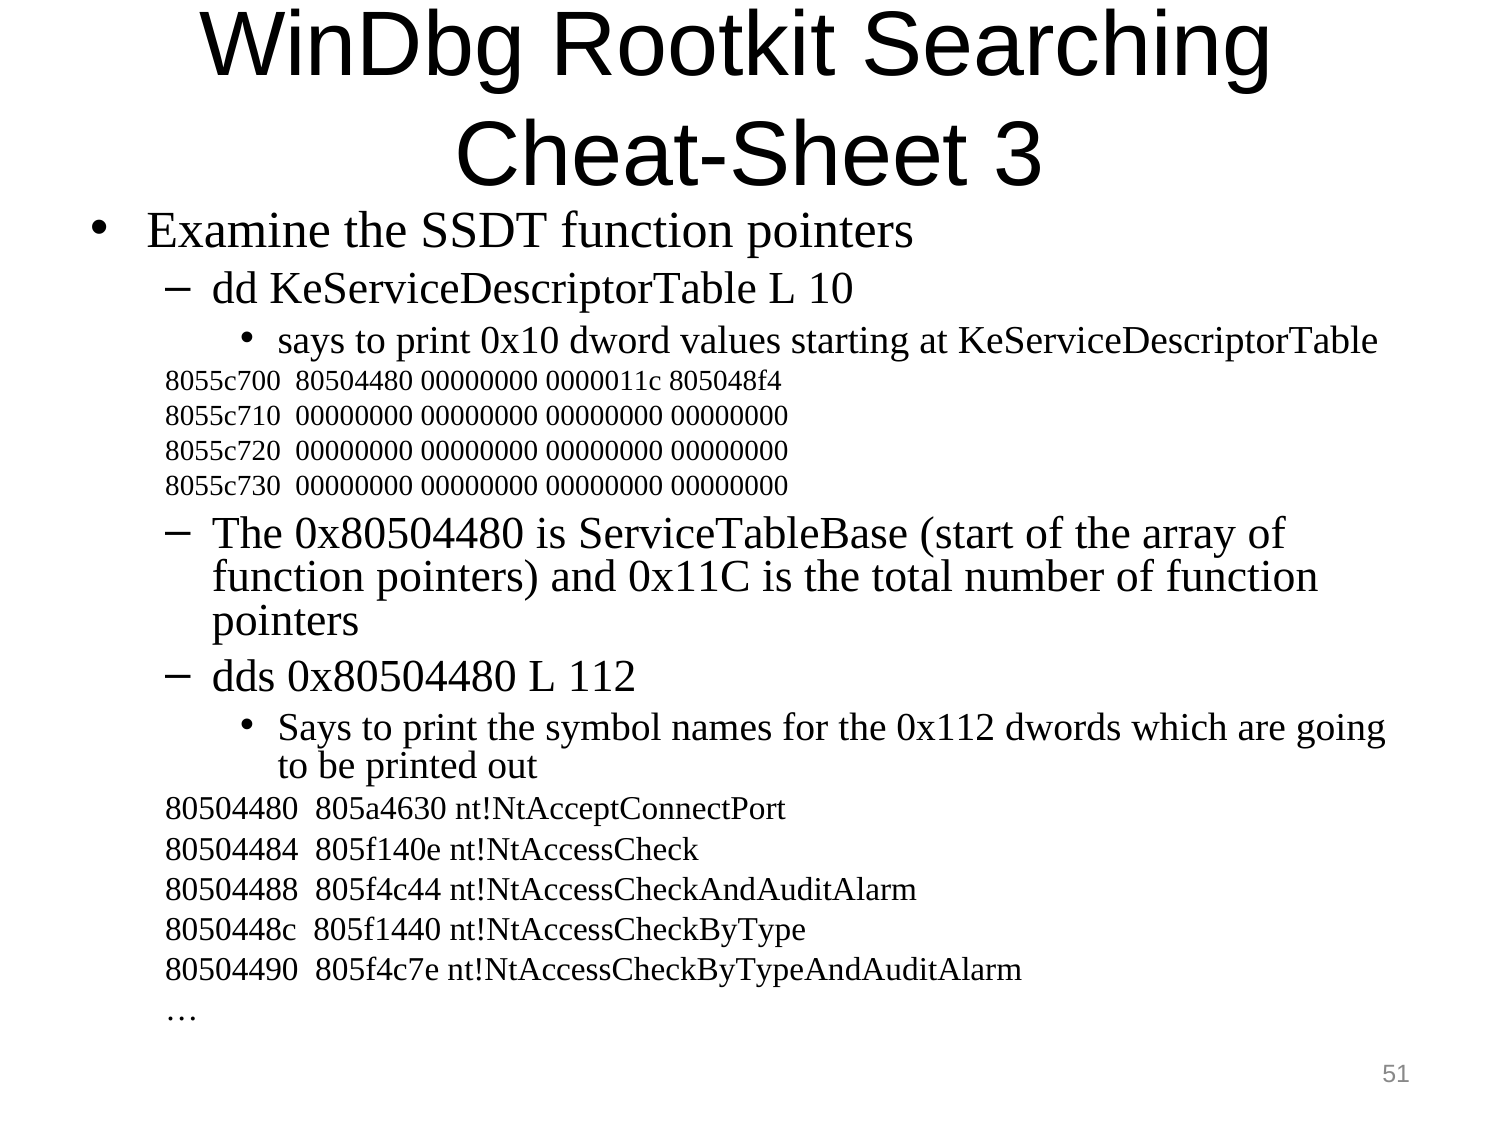

# WinDbg Rootkit Searching Cheat-Sheet 3
Examine the SSDT function pointers
dd KeServiceDescriptorTable L 10
says to print 0x10 dword values starting at KeServiceDescriptorTable
8055c700 80504480 00000000 0000011c 805048f4
8055c710 00000000 00000000 00000000 00000000
8055c720 00000000 00000000 00000000 00000000
8055c730 00000000 00000000 00000000 00000000
The 0x80504480 is ServiceTableBase (start of the array of function pointers) and 0x11C is the total number of function pointers
dds 0x80504480 L 112
Says to print the symbol names for the 0x112 dwords which are going to be printed out
80504480 805a4630 nt!NtAcceptConnectPort
80504484 805f140e nt!NtAccessCheck
80504488 805f4c44 nt!NtAccessCheckAndAuditAlarm
8050448c 805f1440 nt!NtAccessCheckByType
80504490 805f4c7e nt!NtAccessCheckByTypeAndAuditAlarm
…